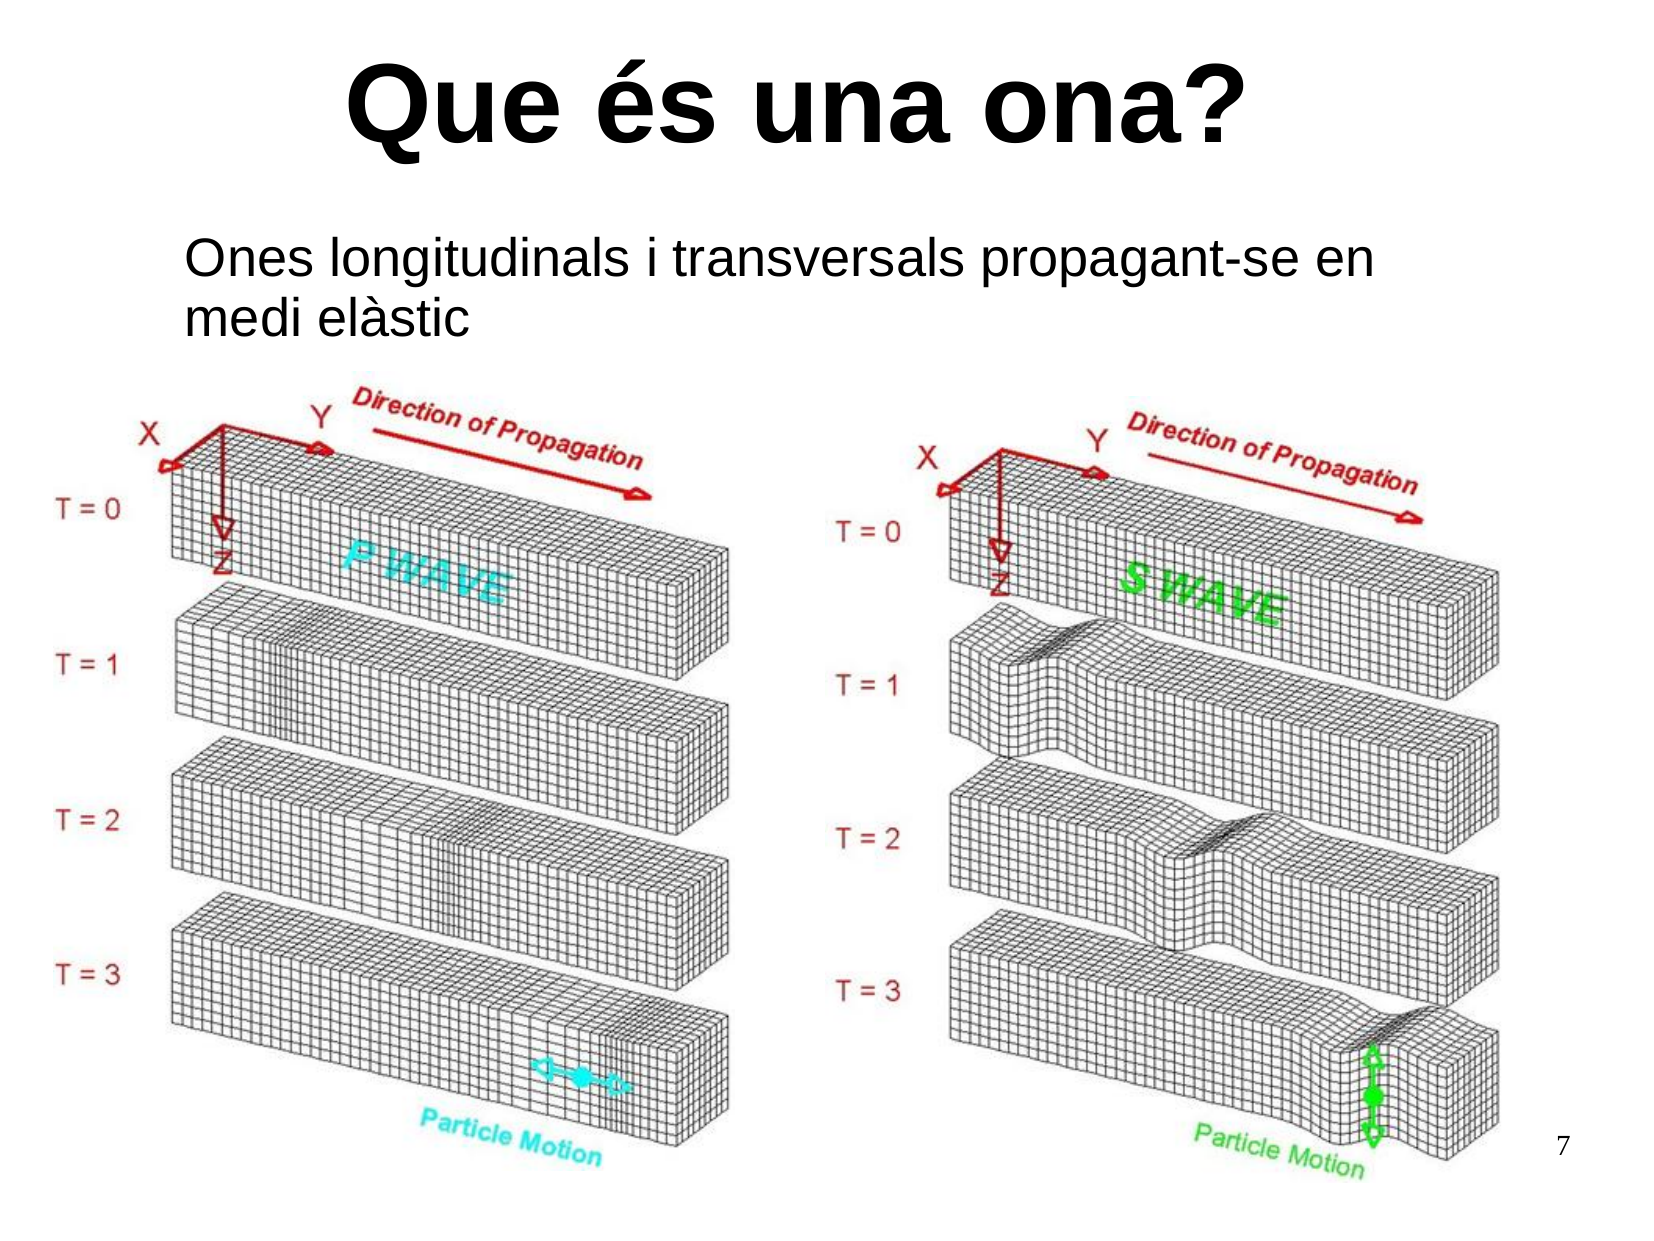

Que és una ona?
Ones longitudinals i transversals propagant-se en medi elàstic
7